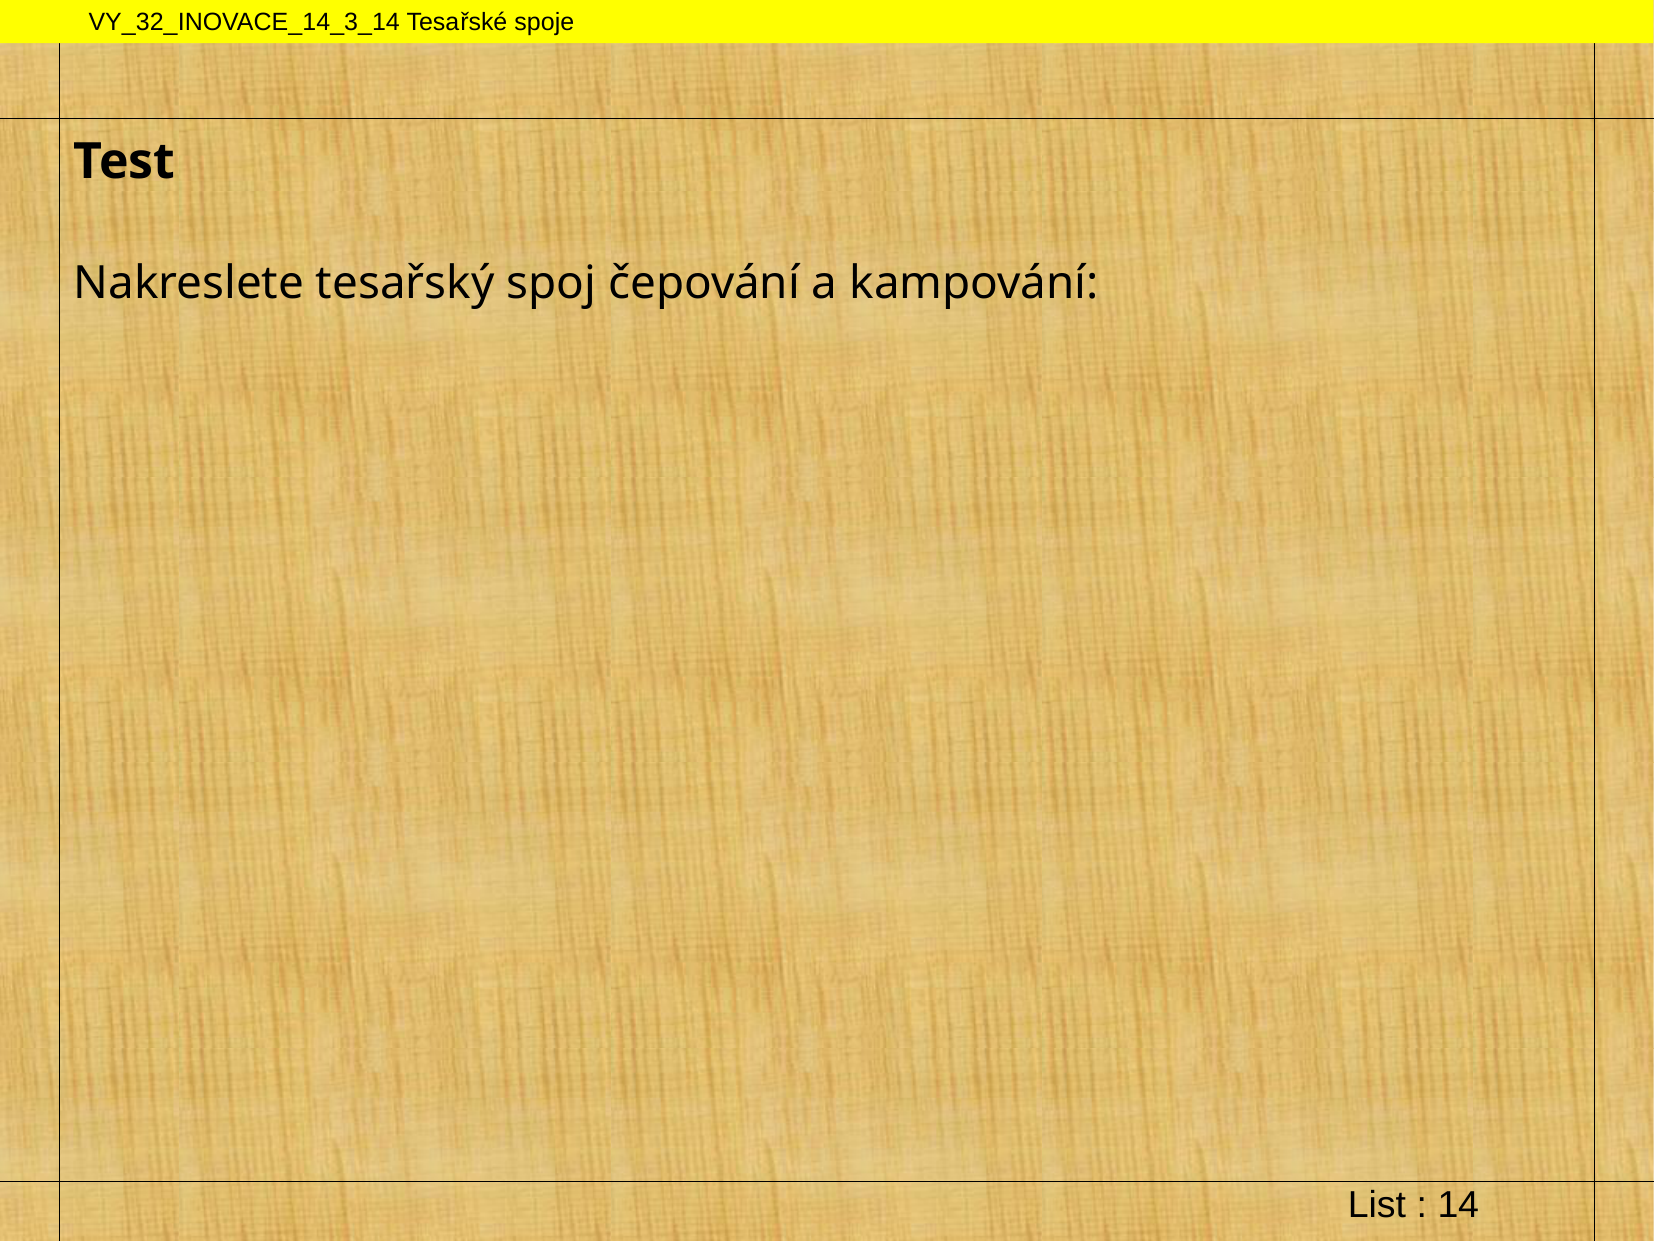

VY_32_INOVACE_14_3_14 Tesařské spoje
Test
Nakreslete tesařský spoj čepování a kampování:
List :